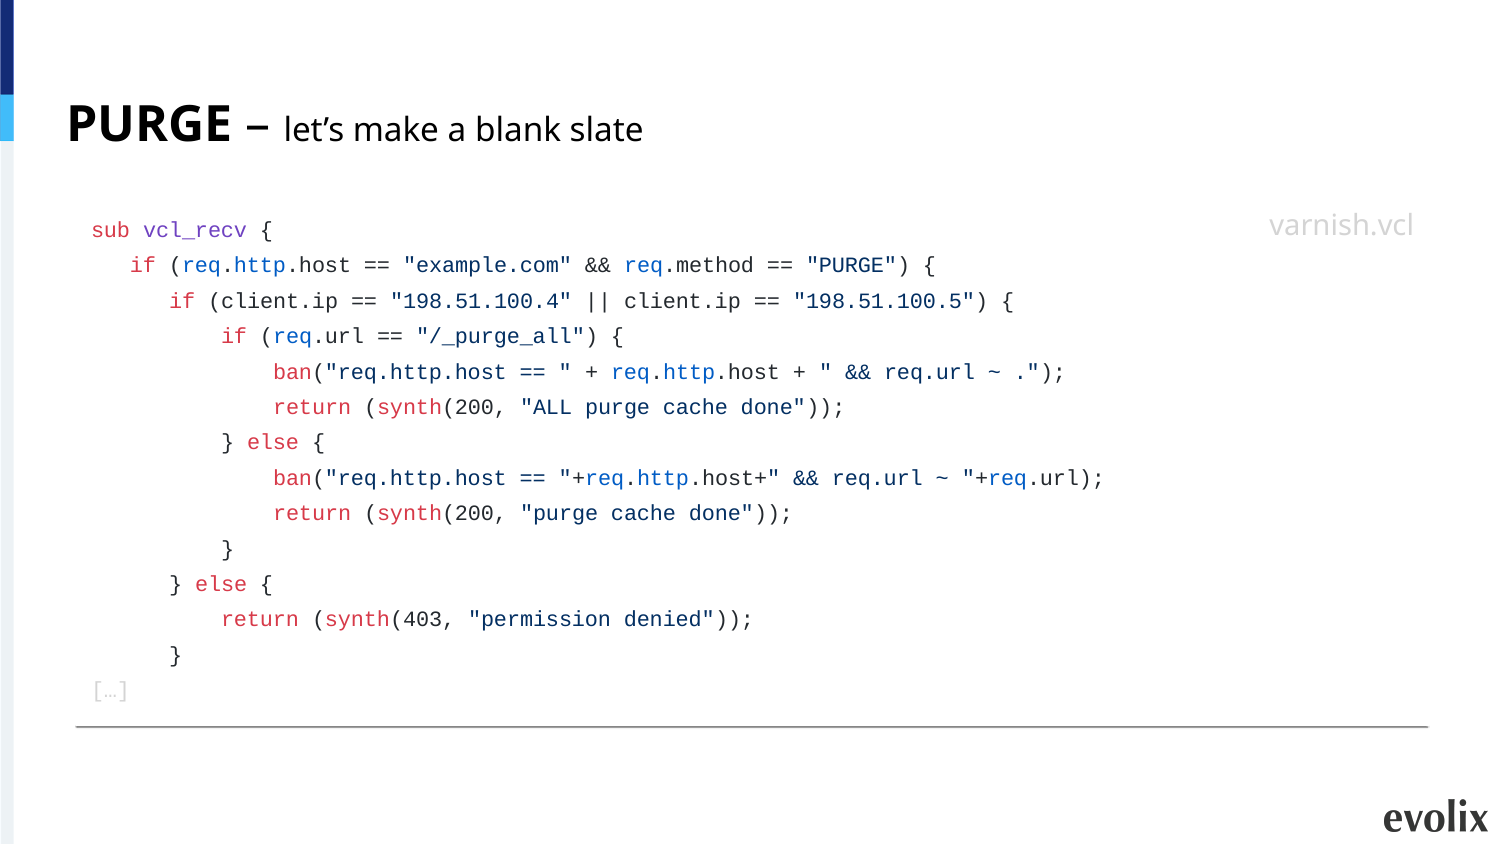

# PURGE – let’s make a blank slate
sub vcl_recv {
 if (req.http.host == "example.com" && req.method == "PURGE") {
 if (client.ip == "198.51.100.4" || client.ip == "198.51.100.5") {
 if (req.url == "/_purge_all") {
 ban("req.http.host == " + req.http.host + " && req.url ~ .");
 return (synth(200, "ALL purge cache done"));
 } else {
 ban("req.http.host == "+req.http.host+" && req.url ~ "+req.url);
 return (synth(200, "purge cache done"));
 }
 } else {
 return (synth(403, "permission denied"));
 }
[…]
varnish.vcl